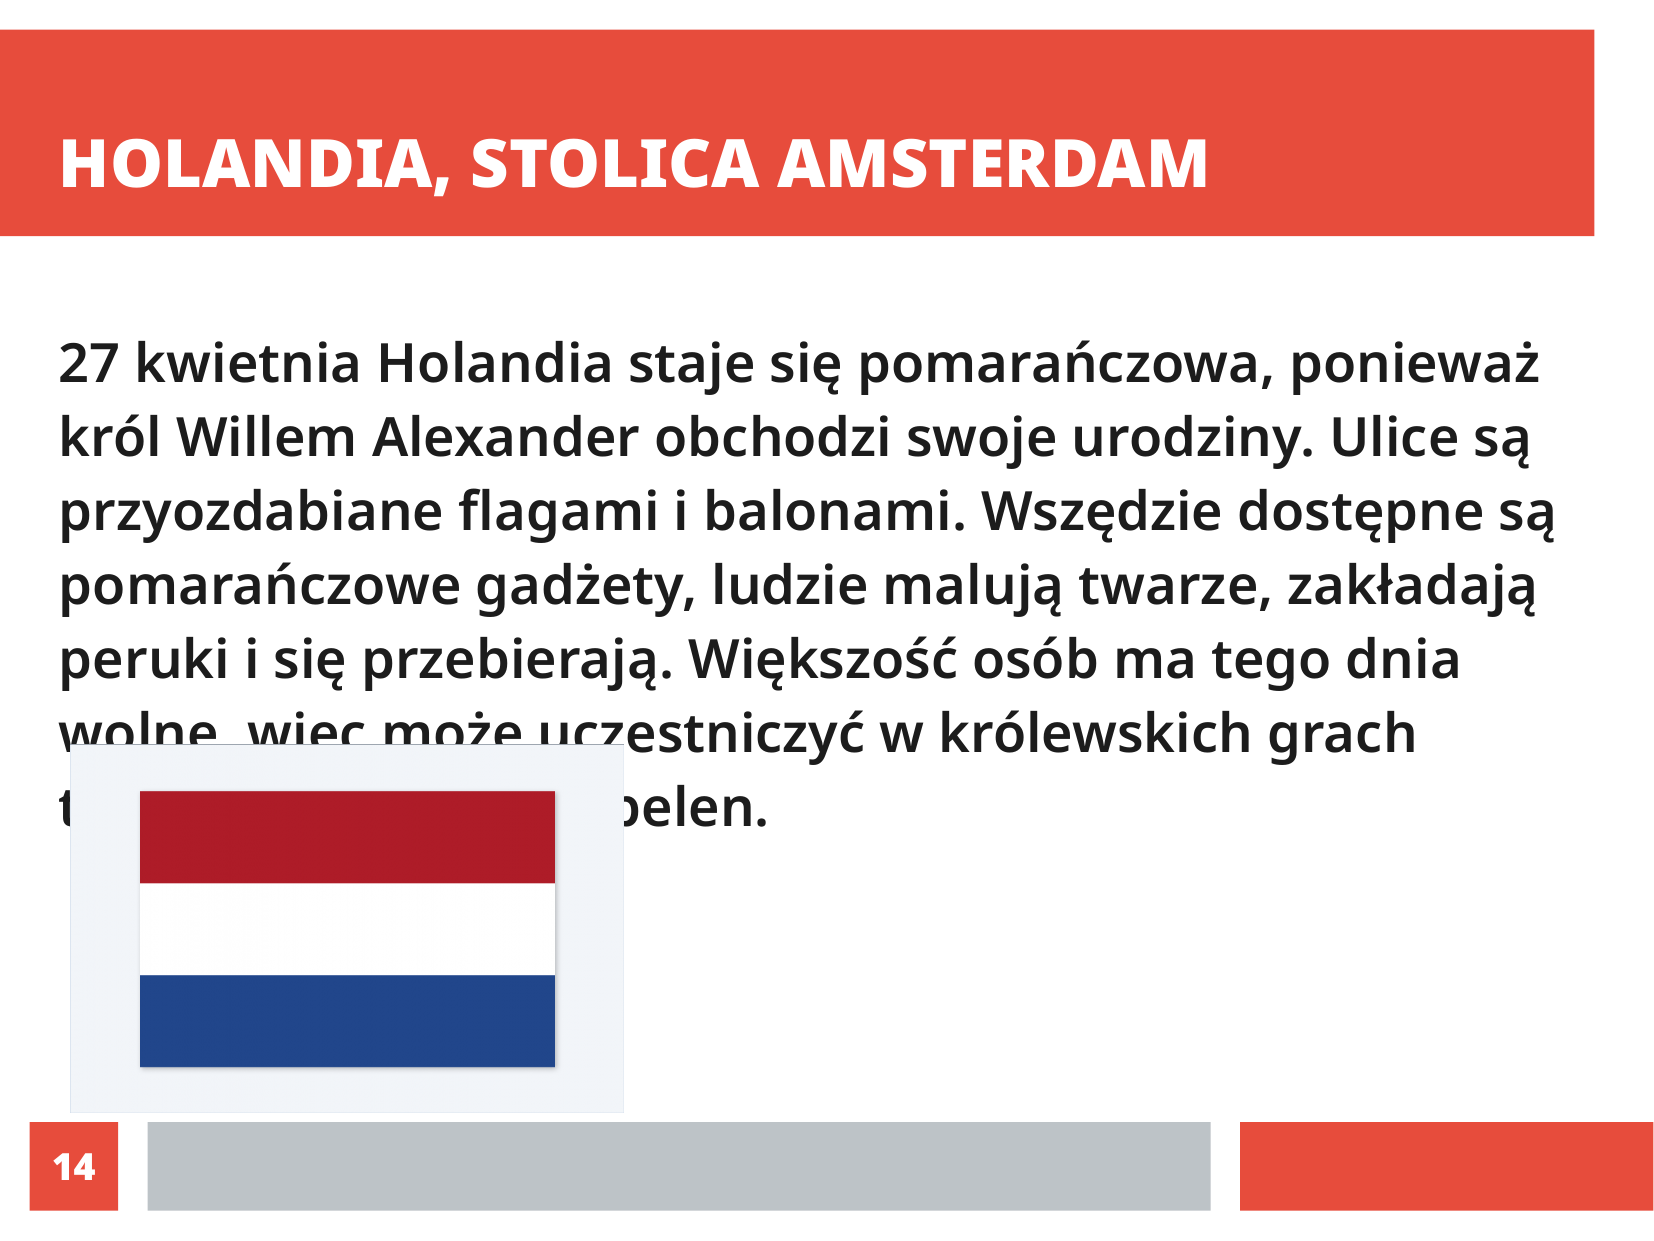

# HOLANDIA, STOLICA AMSTERDAM
27 kwietnia Holandia staje się pomarańczowa, ponieważ król Willem Alexander obchodzi swoje urodziny. Ulice są przyozdabiane flagami i balonami. Wszędzie dostępne są pomarańczowe gadżety, ludzie malują twarze, zakładają peruki i się przebierają. Większość osób ma tego dnia wolne, więc może uczestniczyć w królewskich grach takich jak – koningsspelen.
14